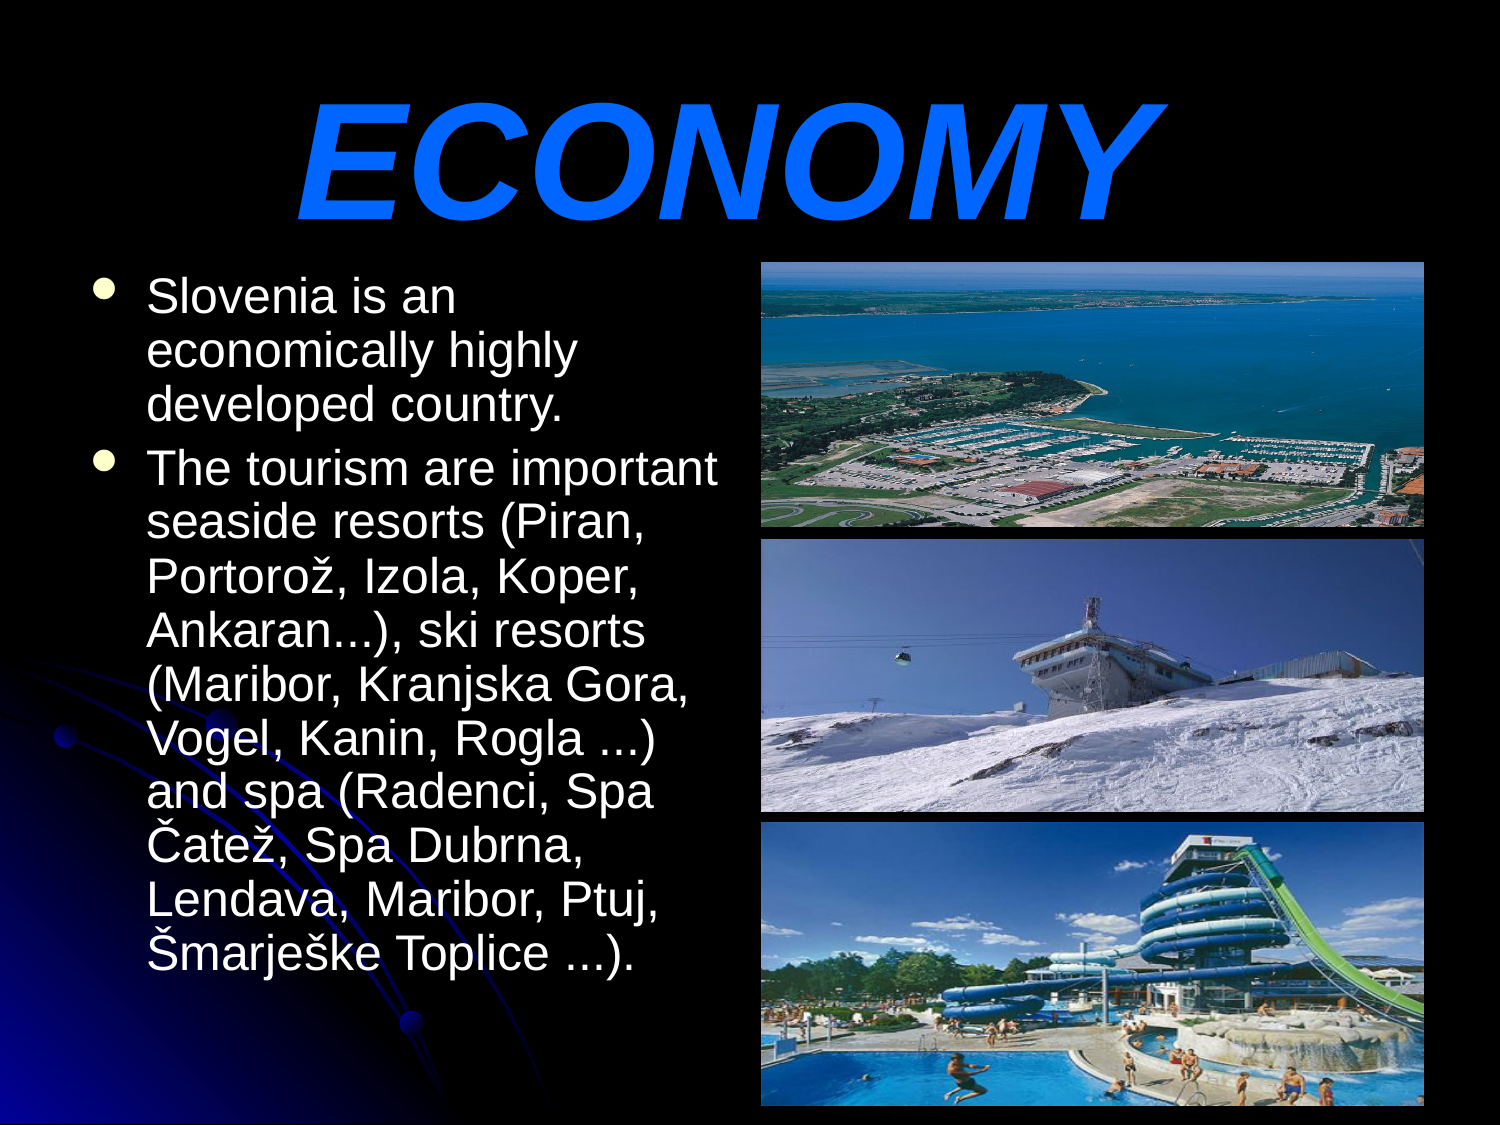

# ECONOMY
Slovenia is an economically highly developed country.
The tourism are important seaside resorts (Piran, Portorož, Izola, Koper, Ankaran...), ski resorts (Maribor, Kranjska Gora, Vogel, Kanin, Rogla ...) and spa (Radenci, Spa Čatež, Spa Dubrna, Lendava, Maribor, Ptuj, Šmarješke Toplice ...).